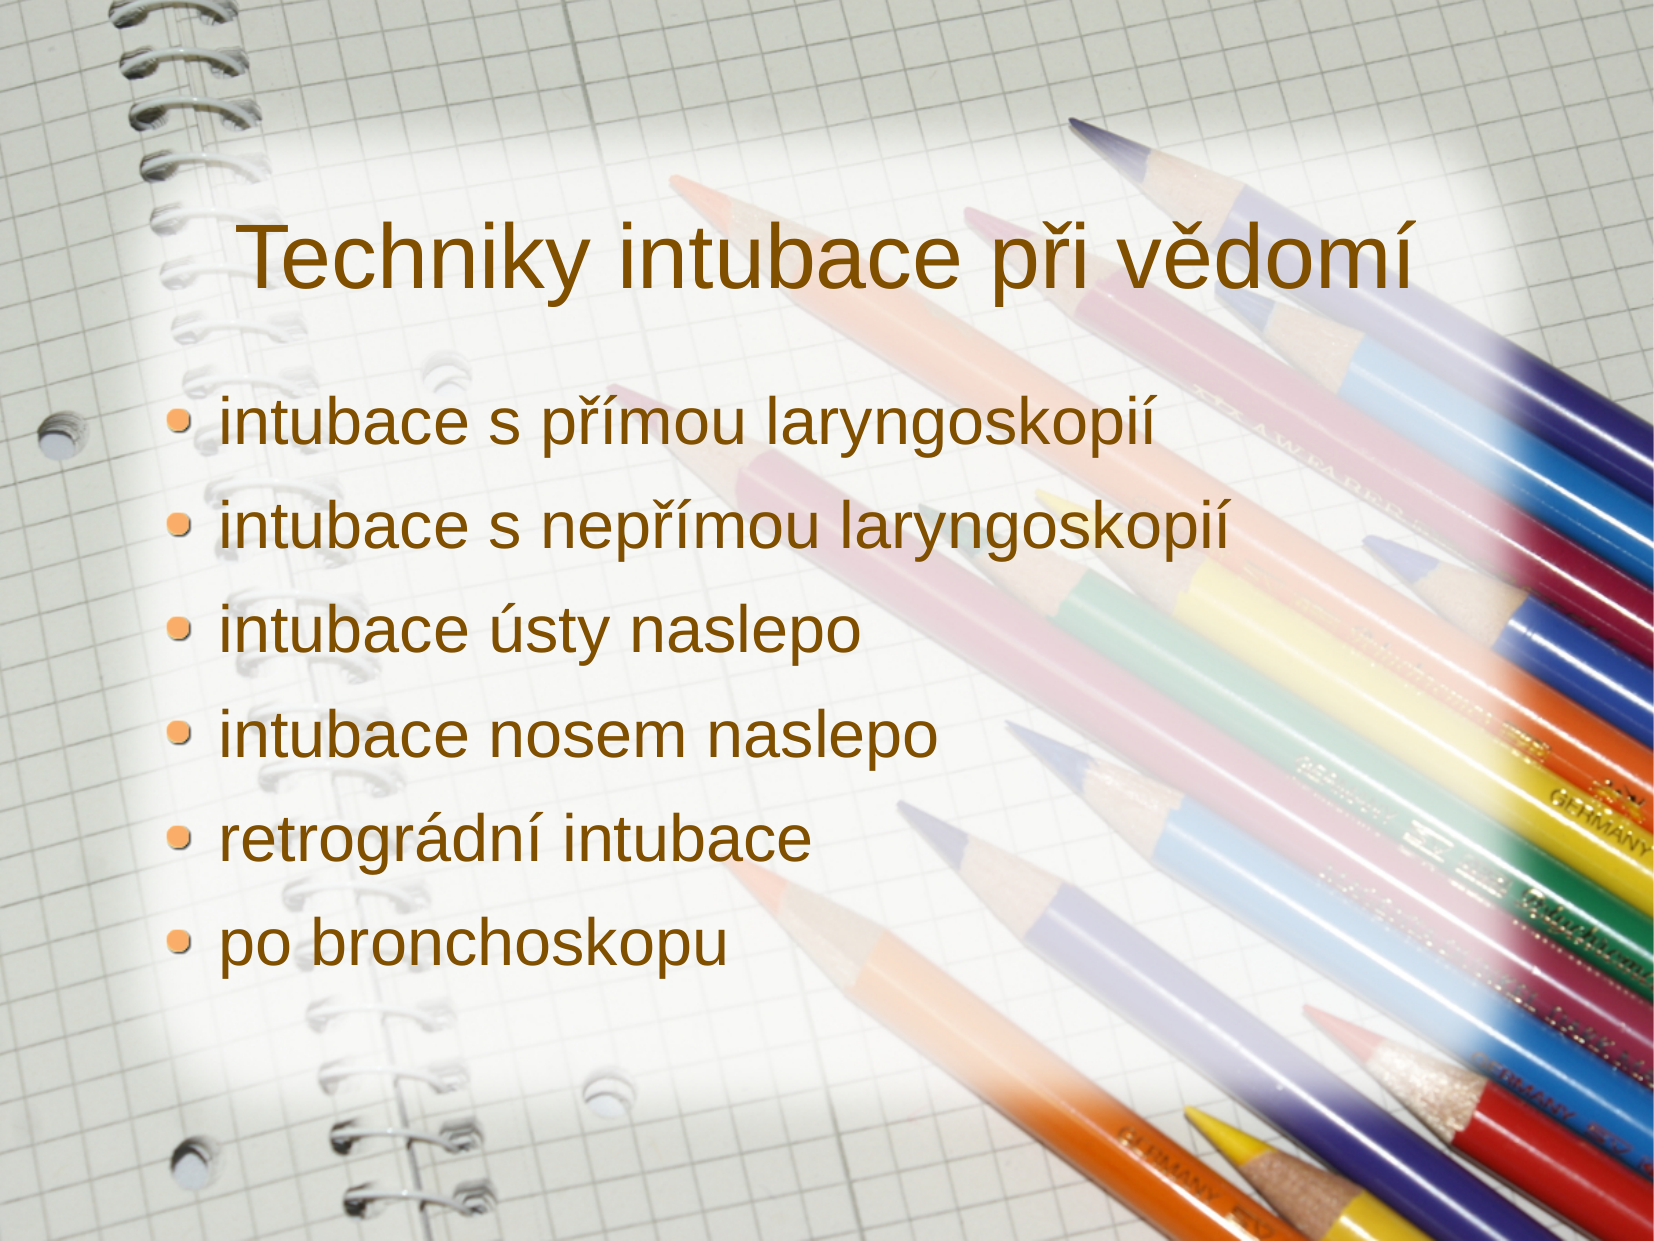

# Techniky intubace při vědomí
intubace s přímou laryngoskopií
intubace s nepřímou laryngoskopií
intubace ústy naslepo
intubace nosem naslepo
retrográdní intubace
po bronchoskopu